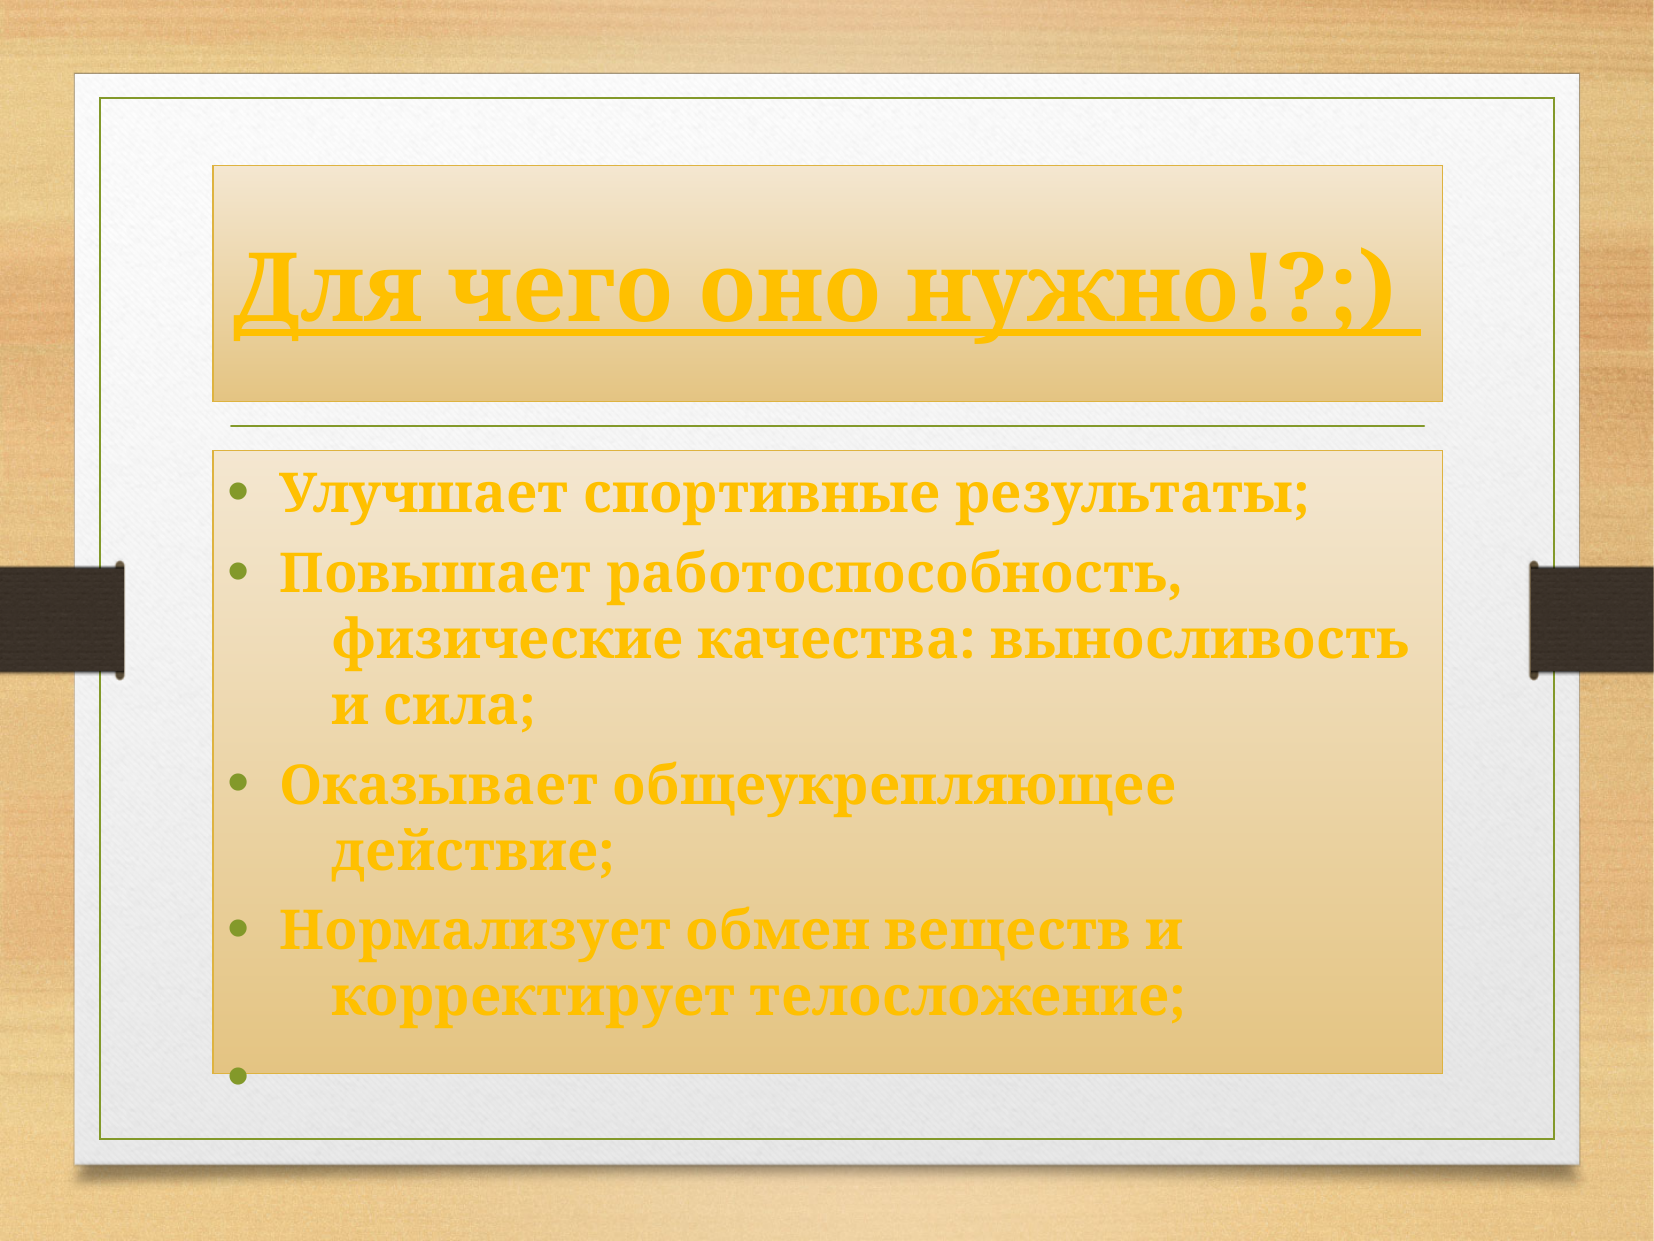

# Для чего оно нужно!?;)
Улучшает спортивные результаты;
Повышает работоспособность, физические качества: выносливость и сила;
Оказывает общеукрепляющее действие;
Нормализует обмен веществ и корректирует телосложение;